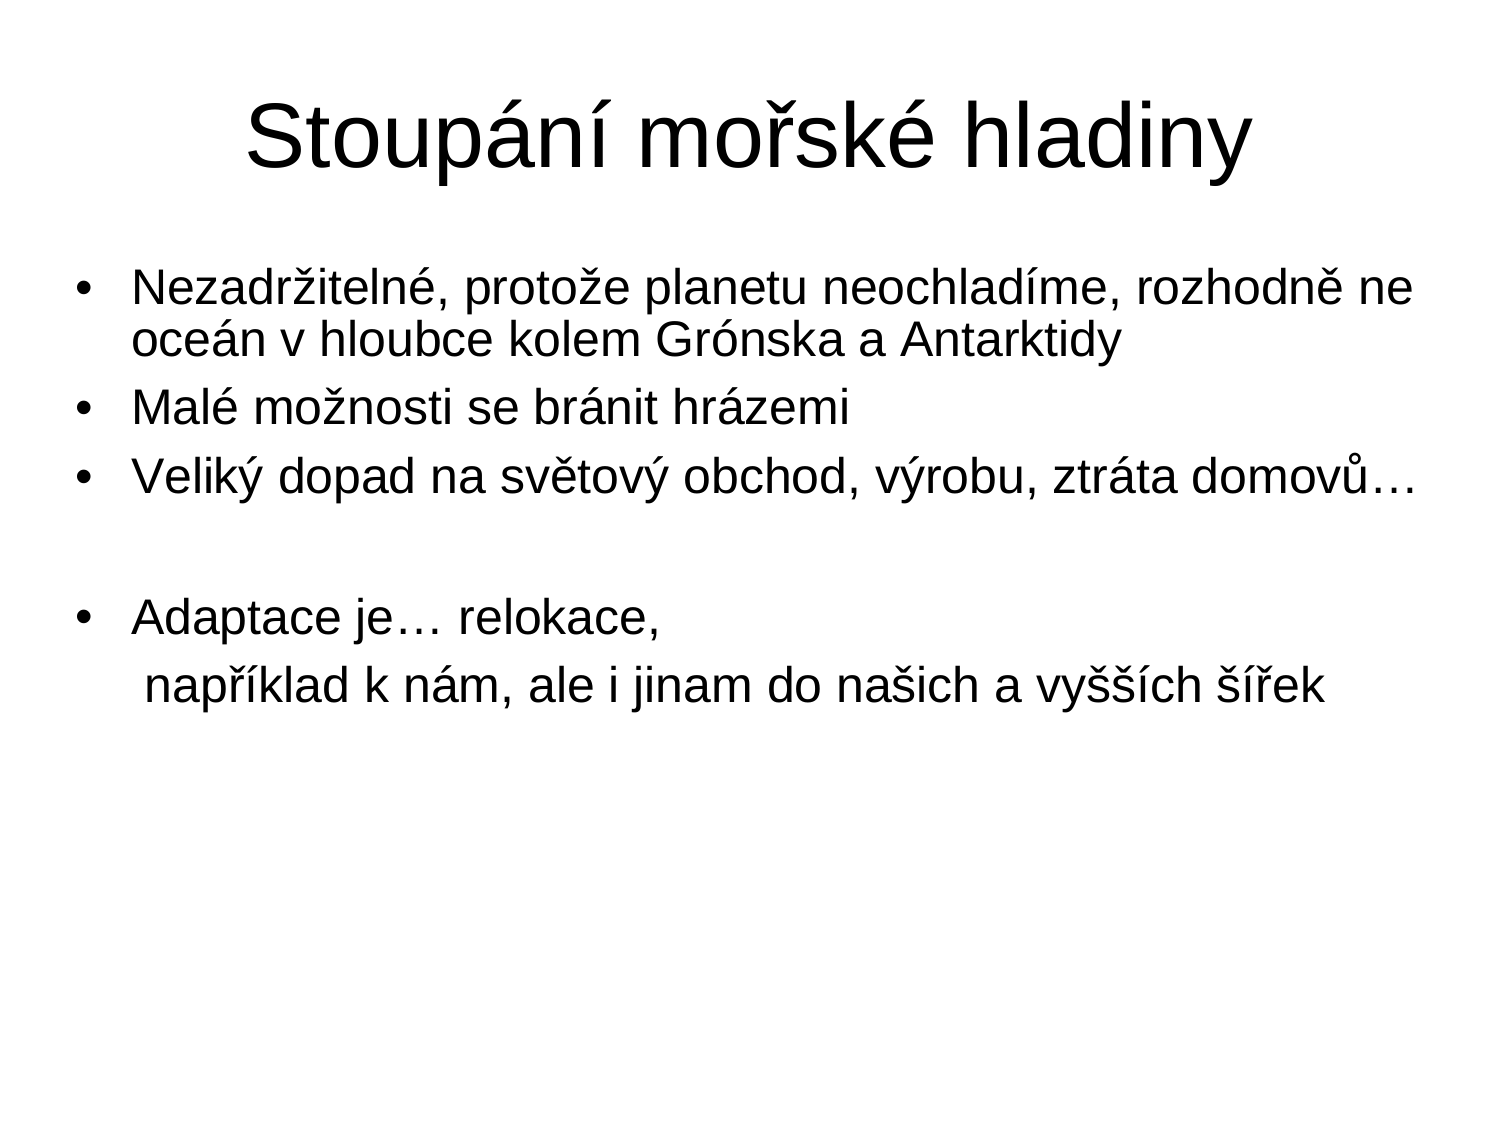

# Stoupání mořské hladiny
Nezadržitelné, protože planetu neochladíme, rozhodně ne oceán v hloubce kolem Grónska a Antarktidy
Malé možnosti se bránit hrázemi
Veliký dopad na světový obchod, výrobu, ztráta domovů…
Adaptace je… relokace,
 například k nám, ale i jinam do našich a vyšších šířek